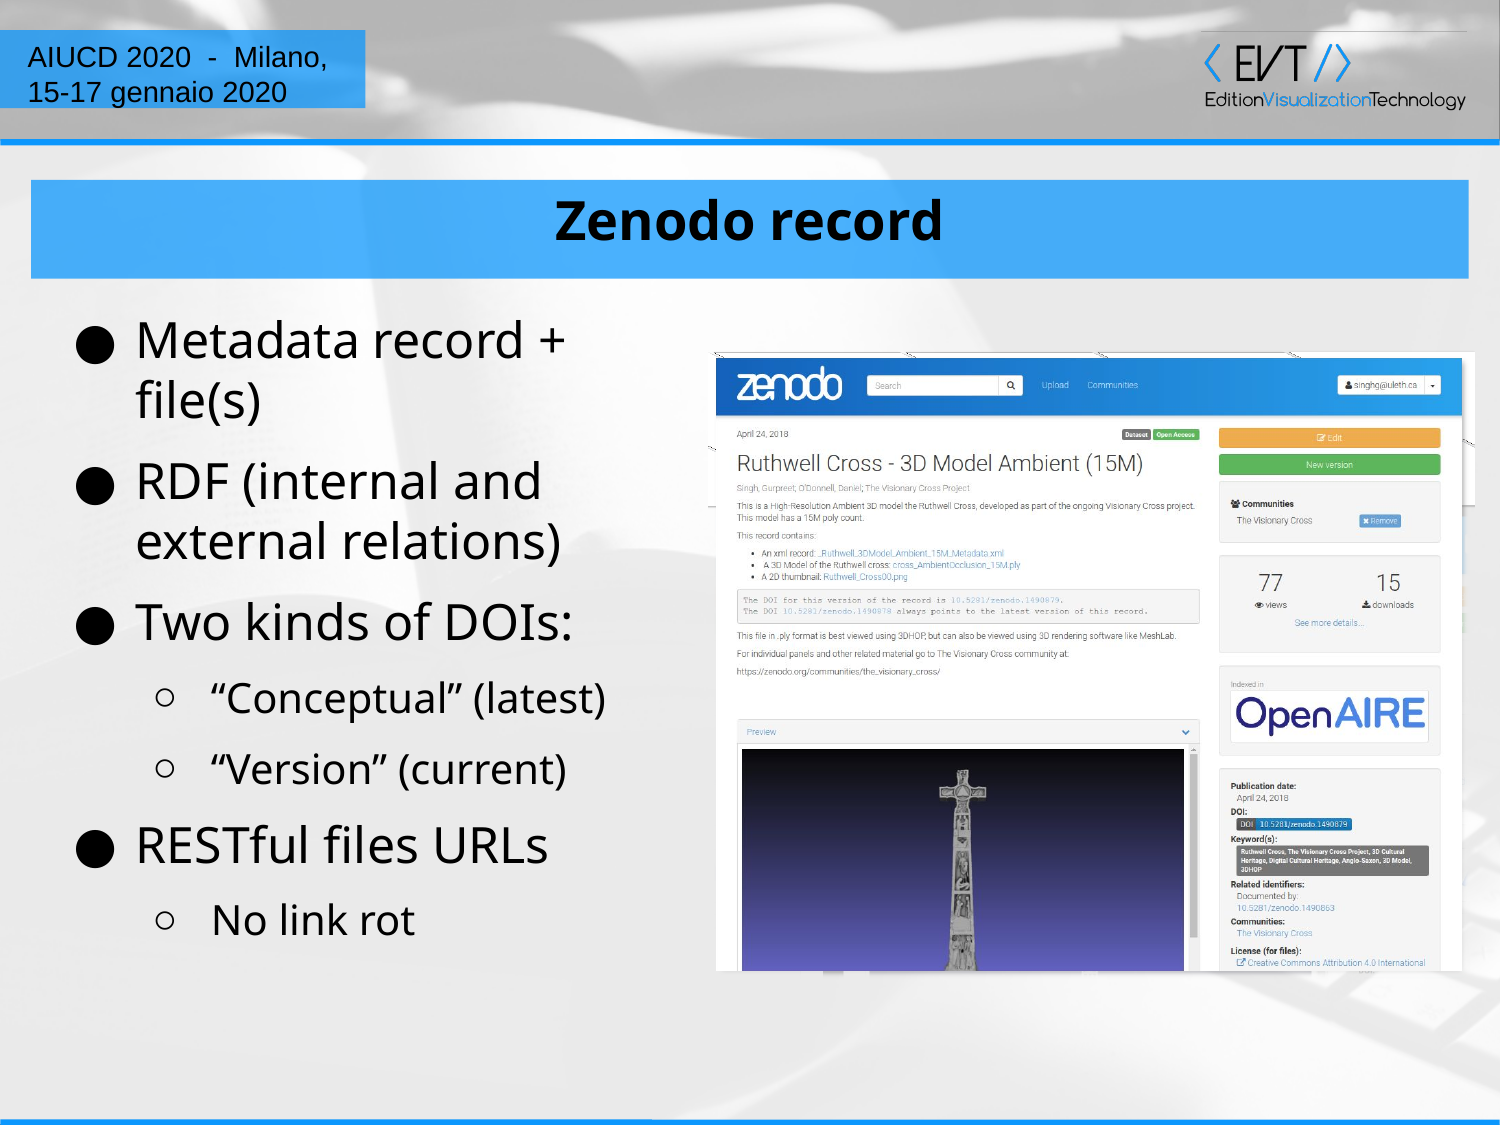

# Zenodo record
Metadata record + file(s)
RDF (internal and external relations)
Two kinds of DOIs:
“Conceptual” (latest)
“Version” (current)
RESTful files URLs
No link rot